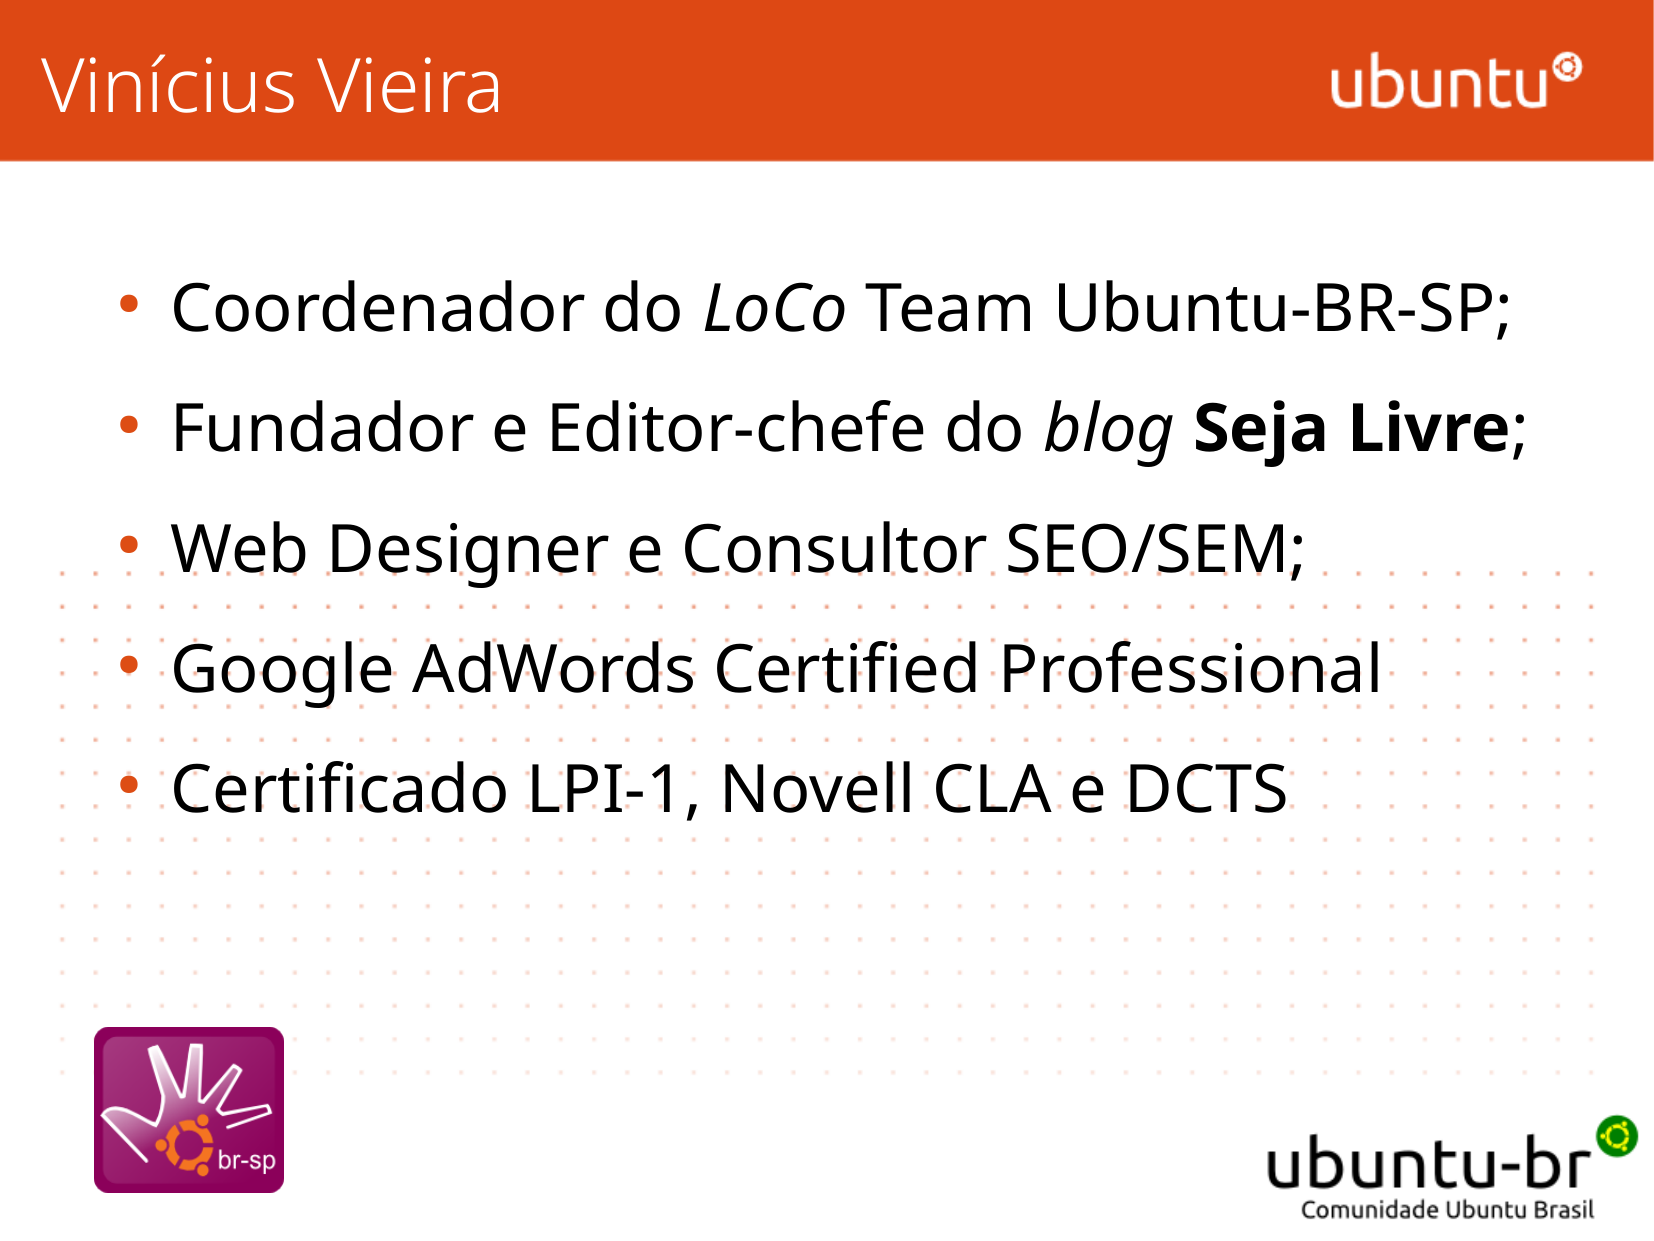

# Vinícius Vieira
Coordenador do LoCo Team Ubuntu-BR-SP;
Fundador e Editor-chefe do blog Seja Livre;
Web Designer e Consultor SEO/SEM;
Google AdWords Certified Professional
Certificado LPI-1, Novell CLA e DCTS